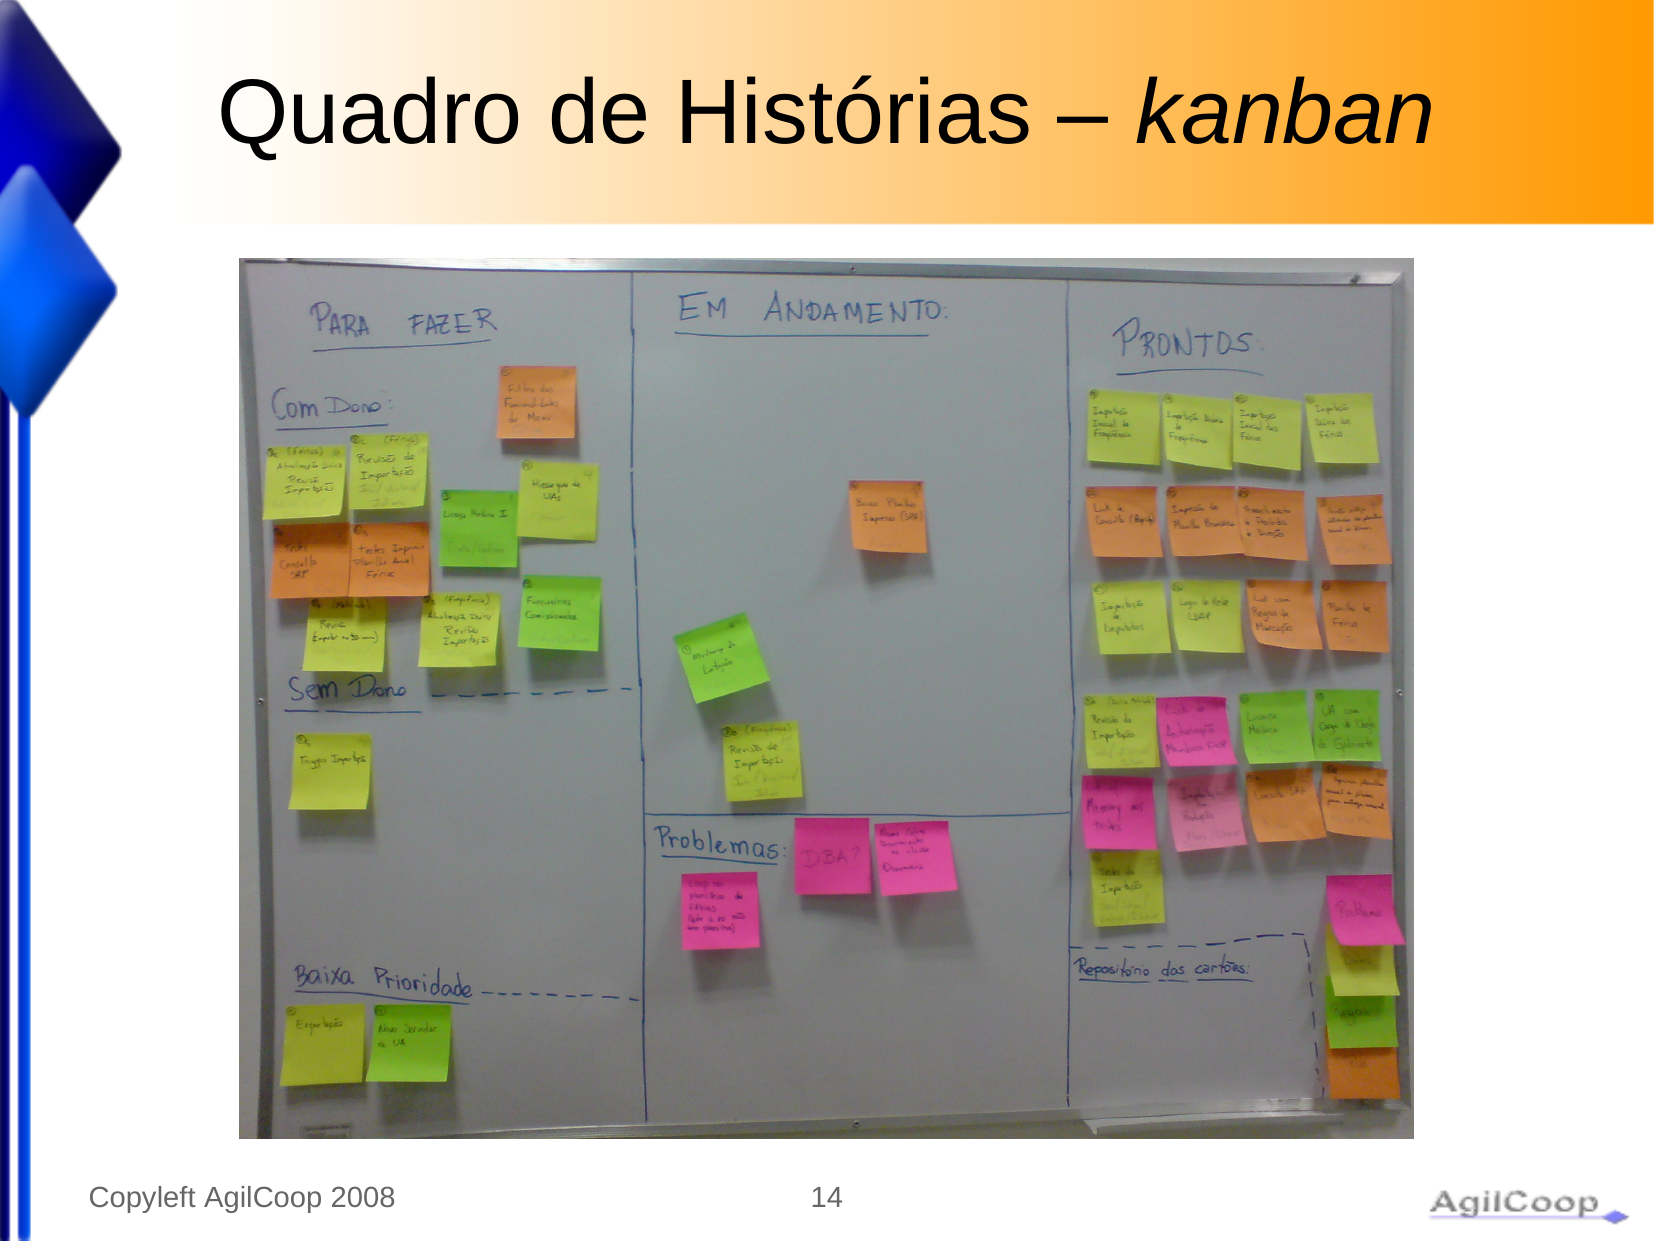

# Quadro de Histórias – kanban
Copyleft AgilCoop 2008
14